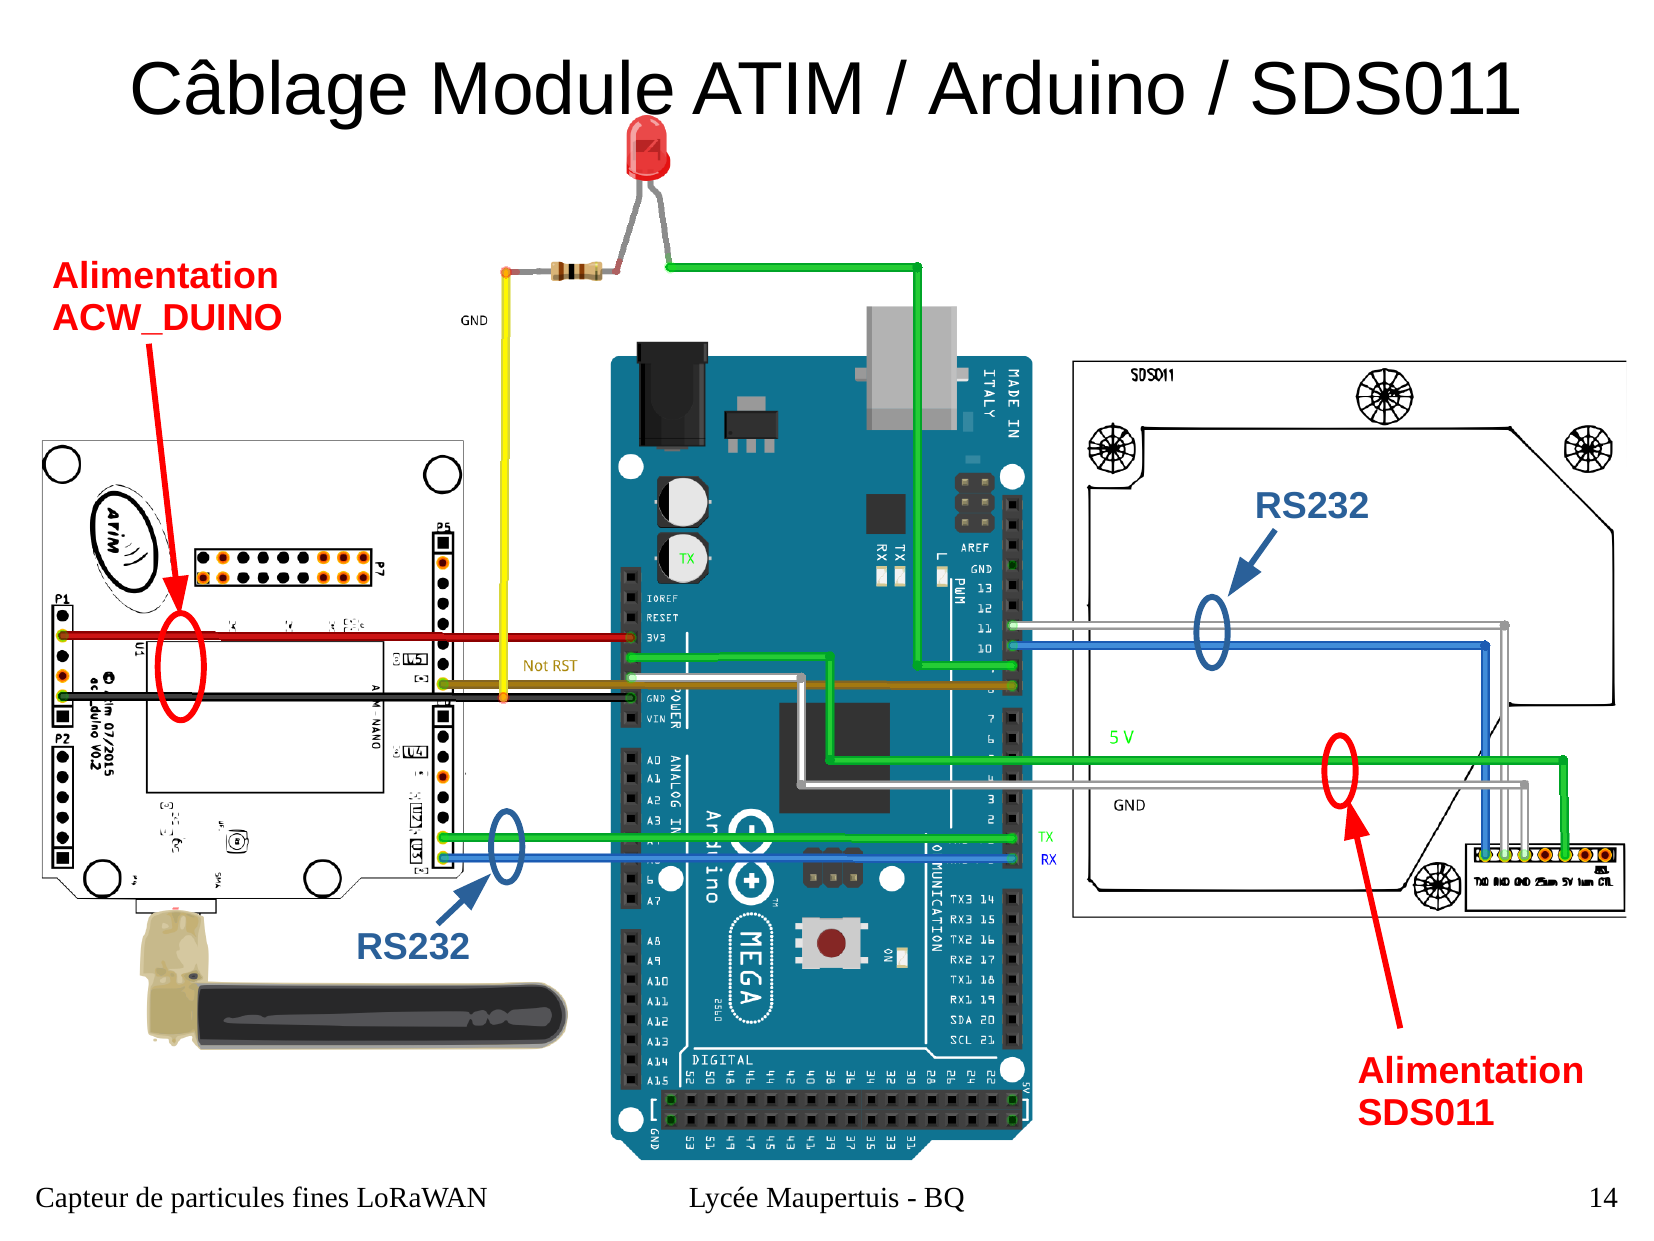

# Câblage Module ATIM / Arduino / SDS011
Alimentation
ACW_DUINO
RS232
RS232
Alimentation
SDS011
Capteur de particules fines LoRaWAN
Lycée Maupertuis - BQ
14